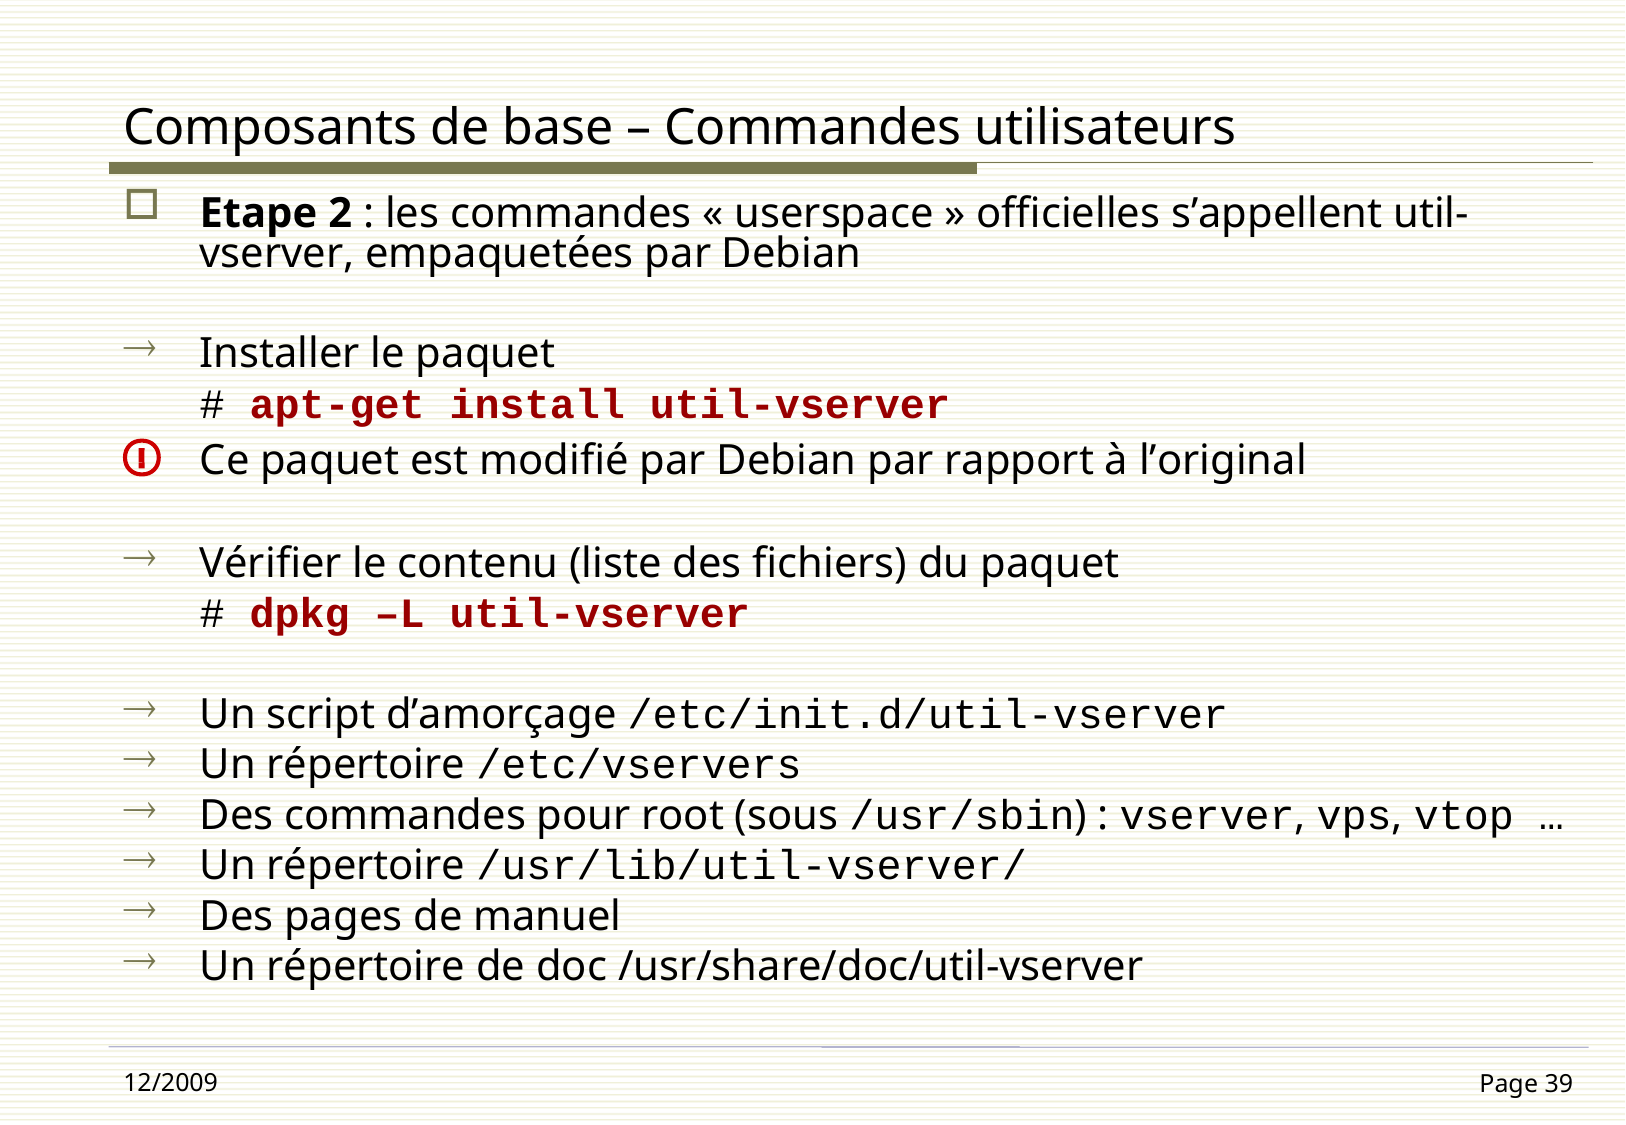

# Composants de base – Commandes utilisateurs
Etape 2 : les commandes « userspace » officielles s’appellent util-vserver, empaquetées par Debian
Installer le paquet
	# apt-get install util-vserver
 	Ce paquet est modifié par Debian par rapport à l’original
Vérifier le contenu (liste des fichiers) du paquet
	# dpkg –L util-vserver
Un script d’amorçage /etc/init.d/util-vserver
Un répertoire /etc/vservers
Des commandes pour root (sous /usr/sbin) : vserver, vps, vtop …
Un répertoire /usr/lib/util-vserver/
Des pages de manuel
Un répertoire de doc /usr/share/doc/util-vserver
39